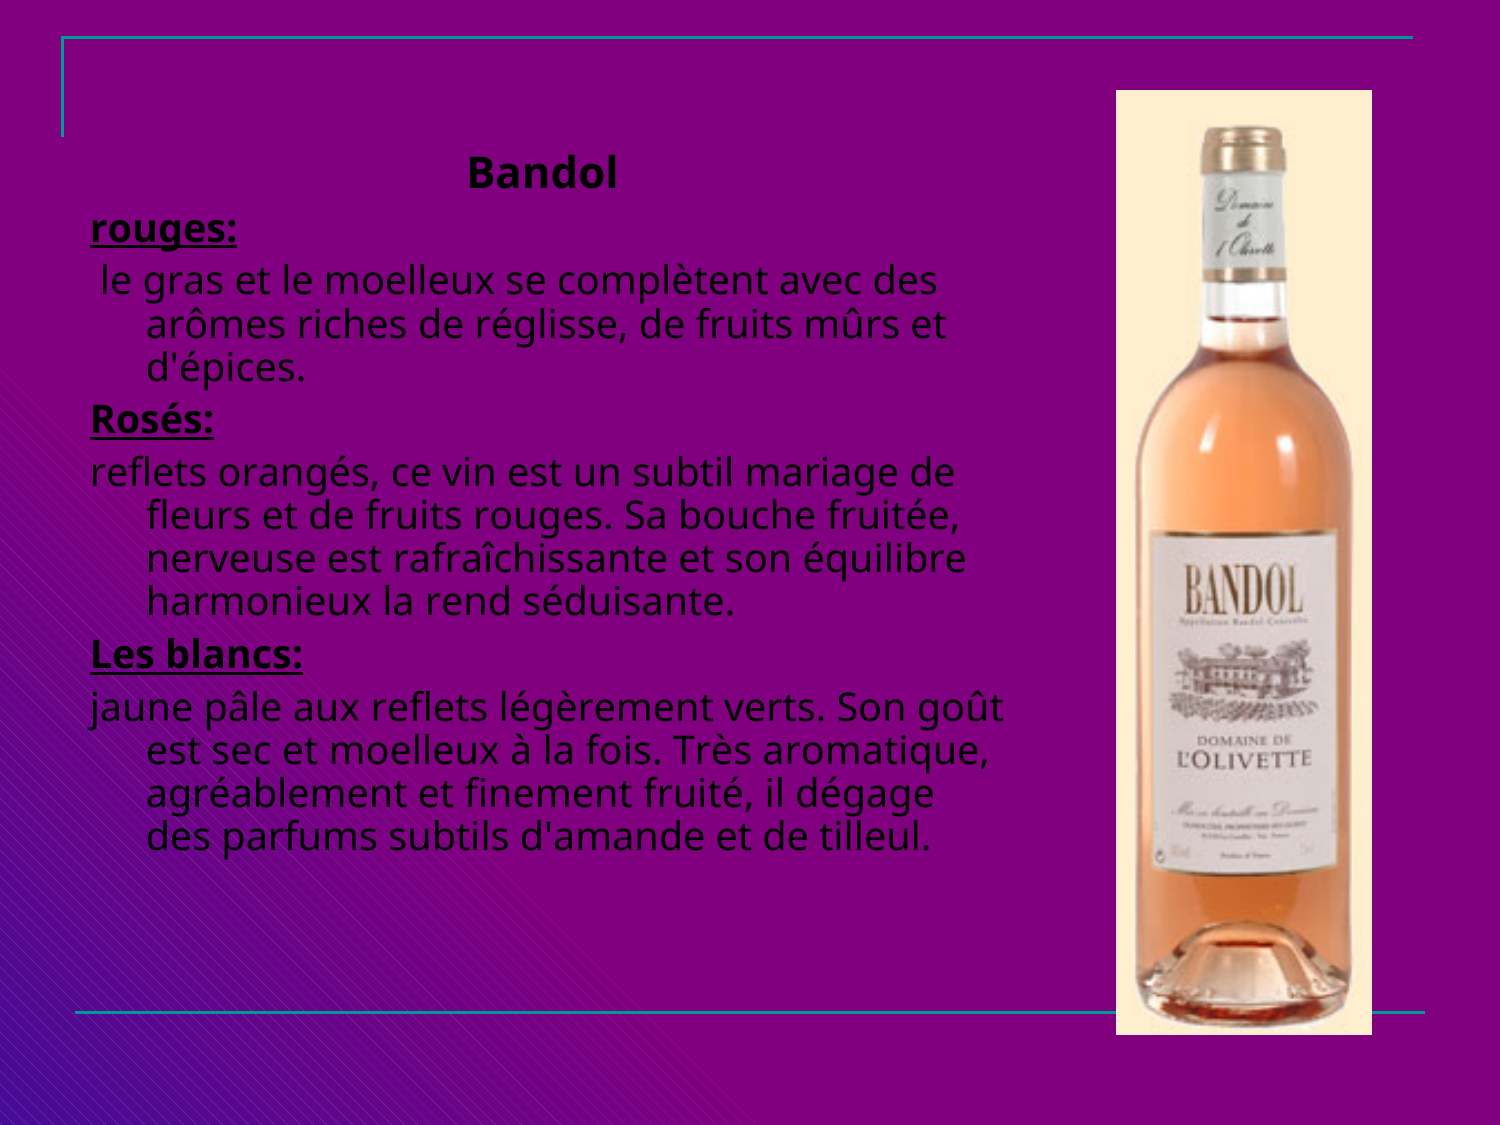

# Bandol
rouges:
 le gras et le moelleux se complètent avec des arômes riches de réglisse, de fruits mûrs et d'épices.
Rosés:
reflets orangés, ce vin est un subtil mariage de fleurs et de fruits rouges. Sa bouche fruitée, nerveuse est rafraîchissante et son équilibre harmonieux la rend séduisante.
Les blancs:
jaune pâle aux reflets légèrement verts. Son goût est sec et moelleux à la fois. Très aromatique, agréablement et finement fruité, il dégage des parfums subtils d'amande et de tilleul.